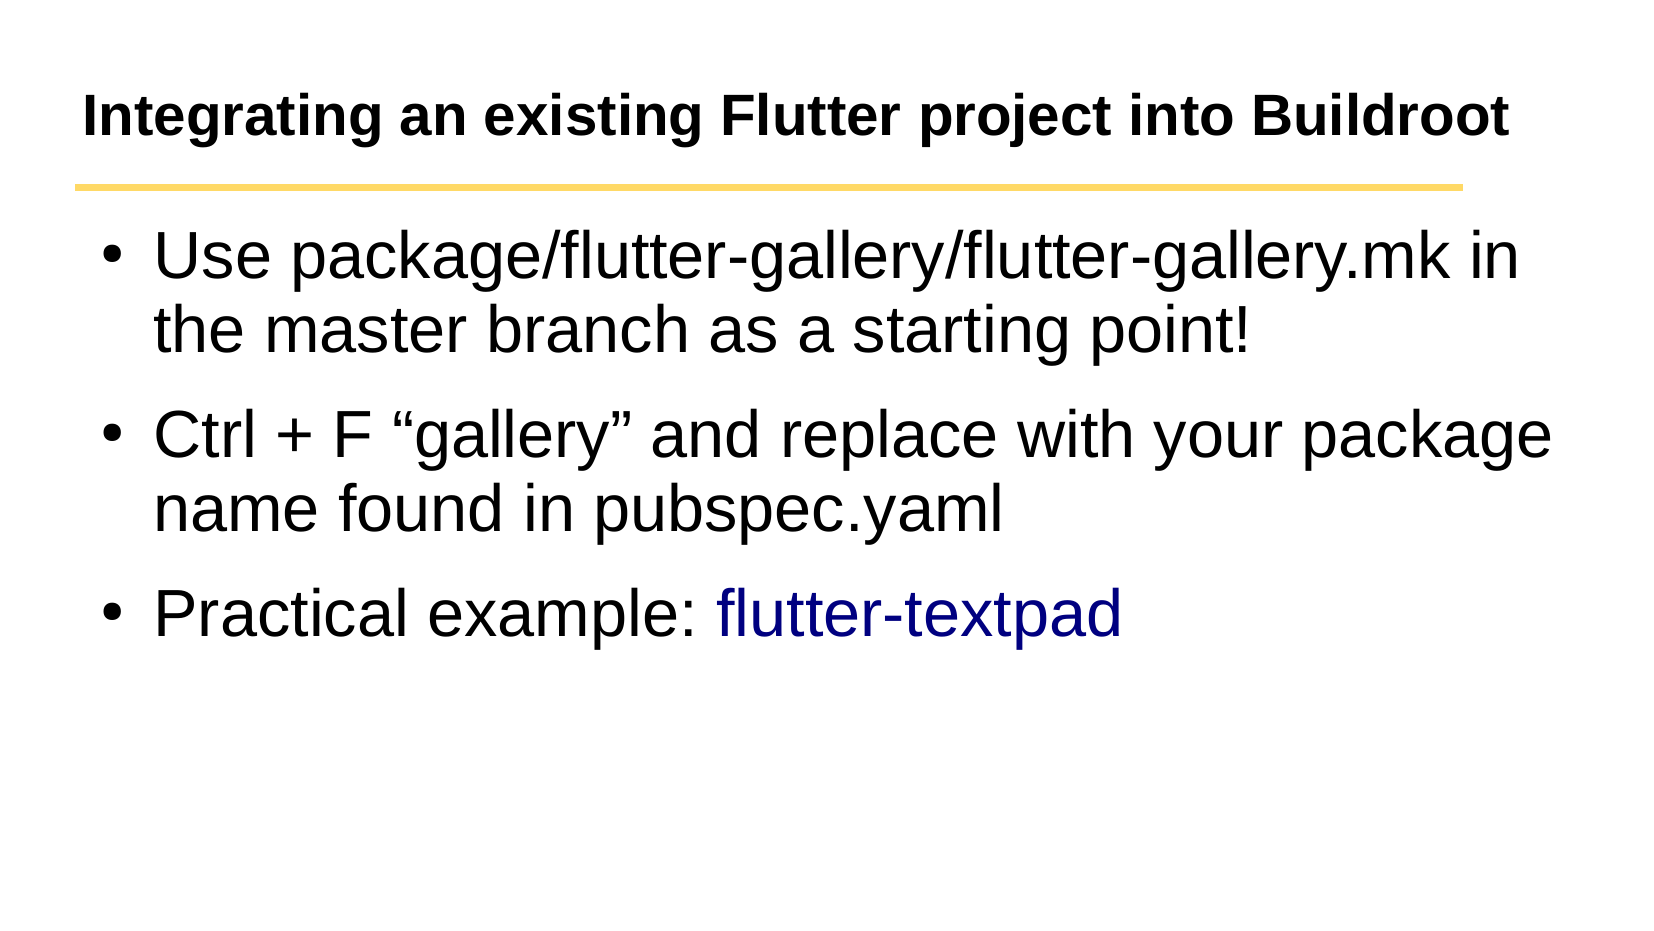

# Integrating an existing Flutter project into Buildroot
Use package/flutter-gallery/flutter-gallery.mk in the master branch as a starting point!
Ctrl + F “gallery” and replace with your package name found in pubspec.yaml
Practical example: flutter-textpad